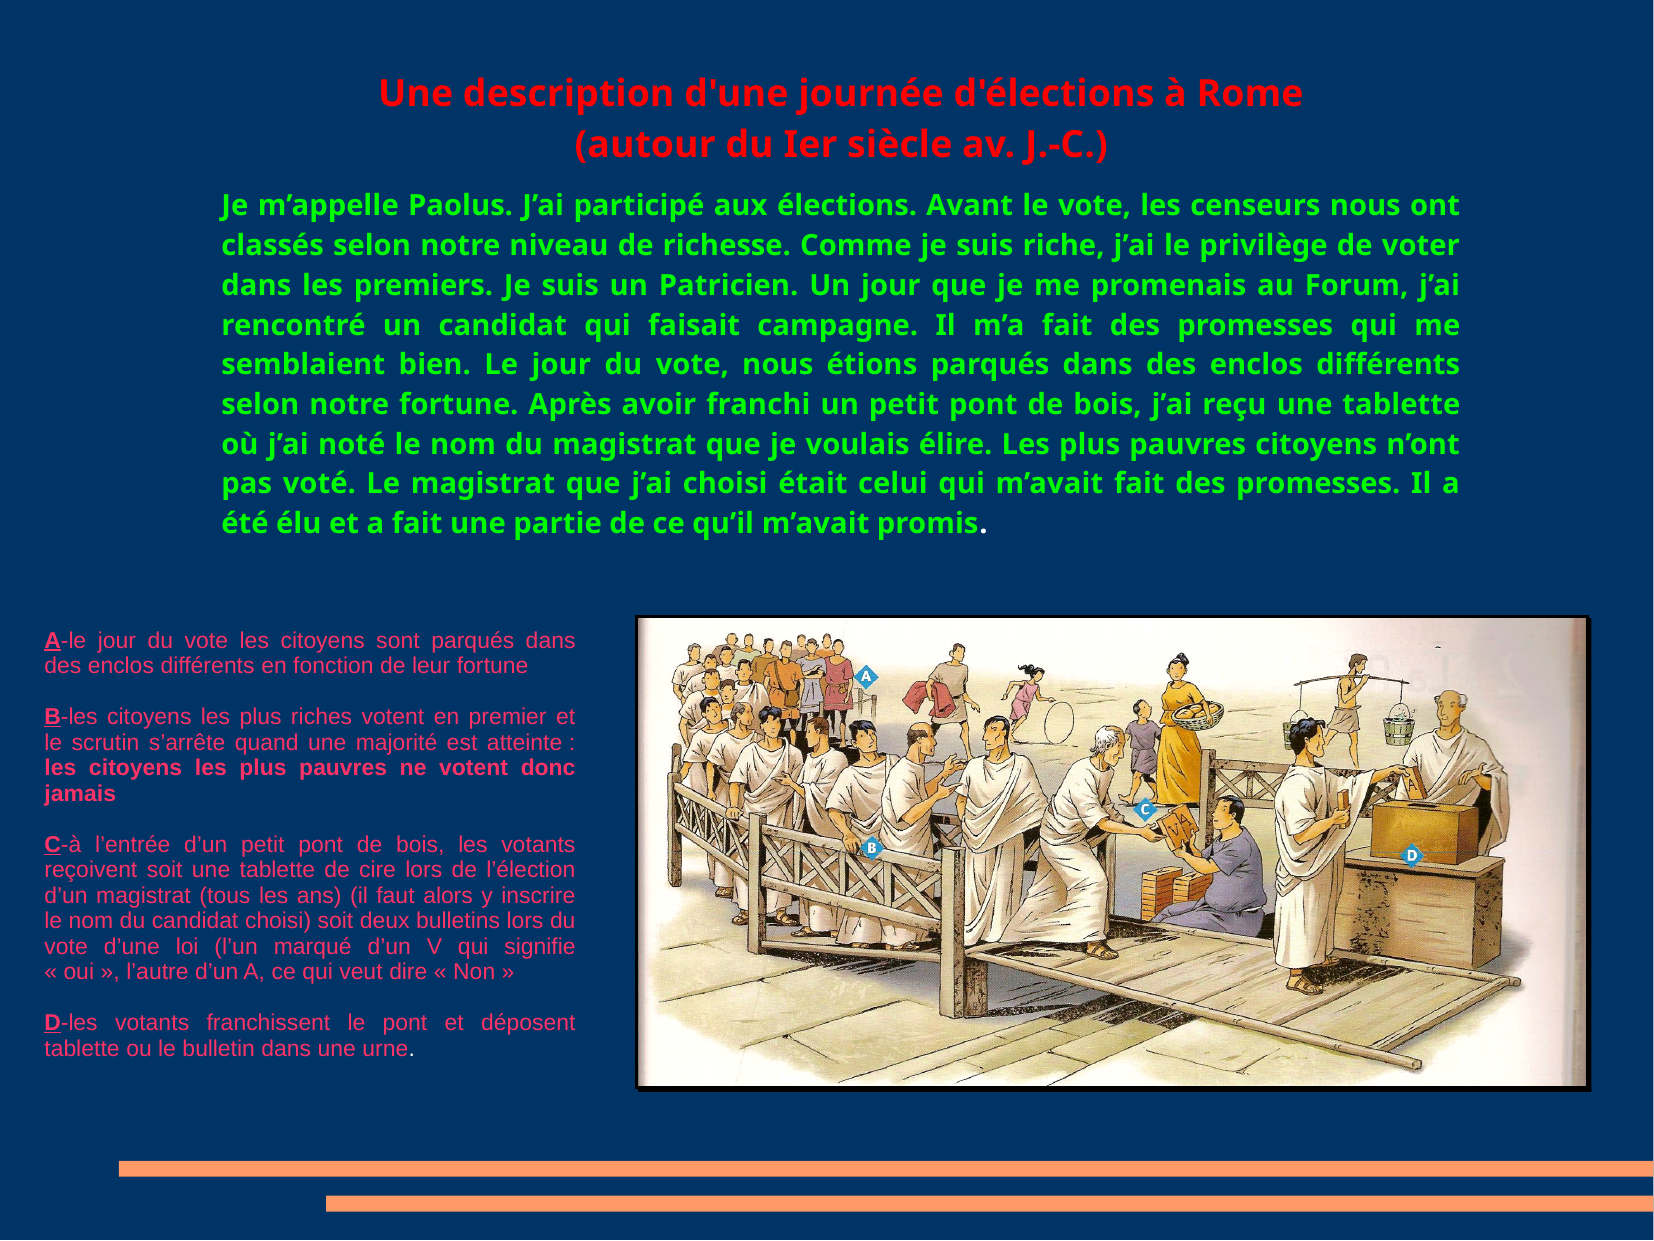

Une description d'une journée d'élections à Rome (autour du Ier siècle av. J.-C.)
Je m’appelle Paolus. J’ai participé aux élections. Avant le vote, les censeurs nous ont classés selon notre niveau de richesse. Comme je suis riche, j’ai le privilège de voter dans les premiers. Je suis un Patricien. Un jour que je me promenais au Forum, j’ai rencontré un candidat qui faisait campagne. Il m’a fait des promesses qui me semblaient bien. Le jour du vote, nous étions parqués dans des enclos différents selon notre fortune. Après avoir franchi un petit pont de bois, j’ai reçu une tablette où j’ai noté le nom du magistrat que je voulais élire. Les plus pauvres citoyens n’ont pas voté. Le magistrat que j’ai choisi était celui qui m’avait fait des promesses. Il a été élu et a fait une partie de ce qu’il m’avait promis.
A-le jour du vote les citoyens sont parqués dans des enclos différents en fonction de leur fortune
B-les citoyens les plus riches votent en premier et le scrutin s’arrête quand une majorité est atteinte : les citoyens les plus pauvres ne votent donc jamais
C-à l’entrée d’un petit pont de bois, les votants reçoivent soit une tablette de cire lors de l’élection d’un magistrat (tous les ans) (il faut alors y inscrire le nom du candidat choisi) soit deux bulletins lors du vote d’une loi (l’un marqué d’un V qui signifie « oui », l’autre d’un A, ce qui veut dire « Non »
D-les votants franchissent le pont et déposent tablette ou le bulletin dans une urne.